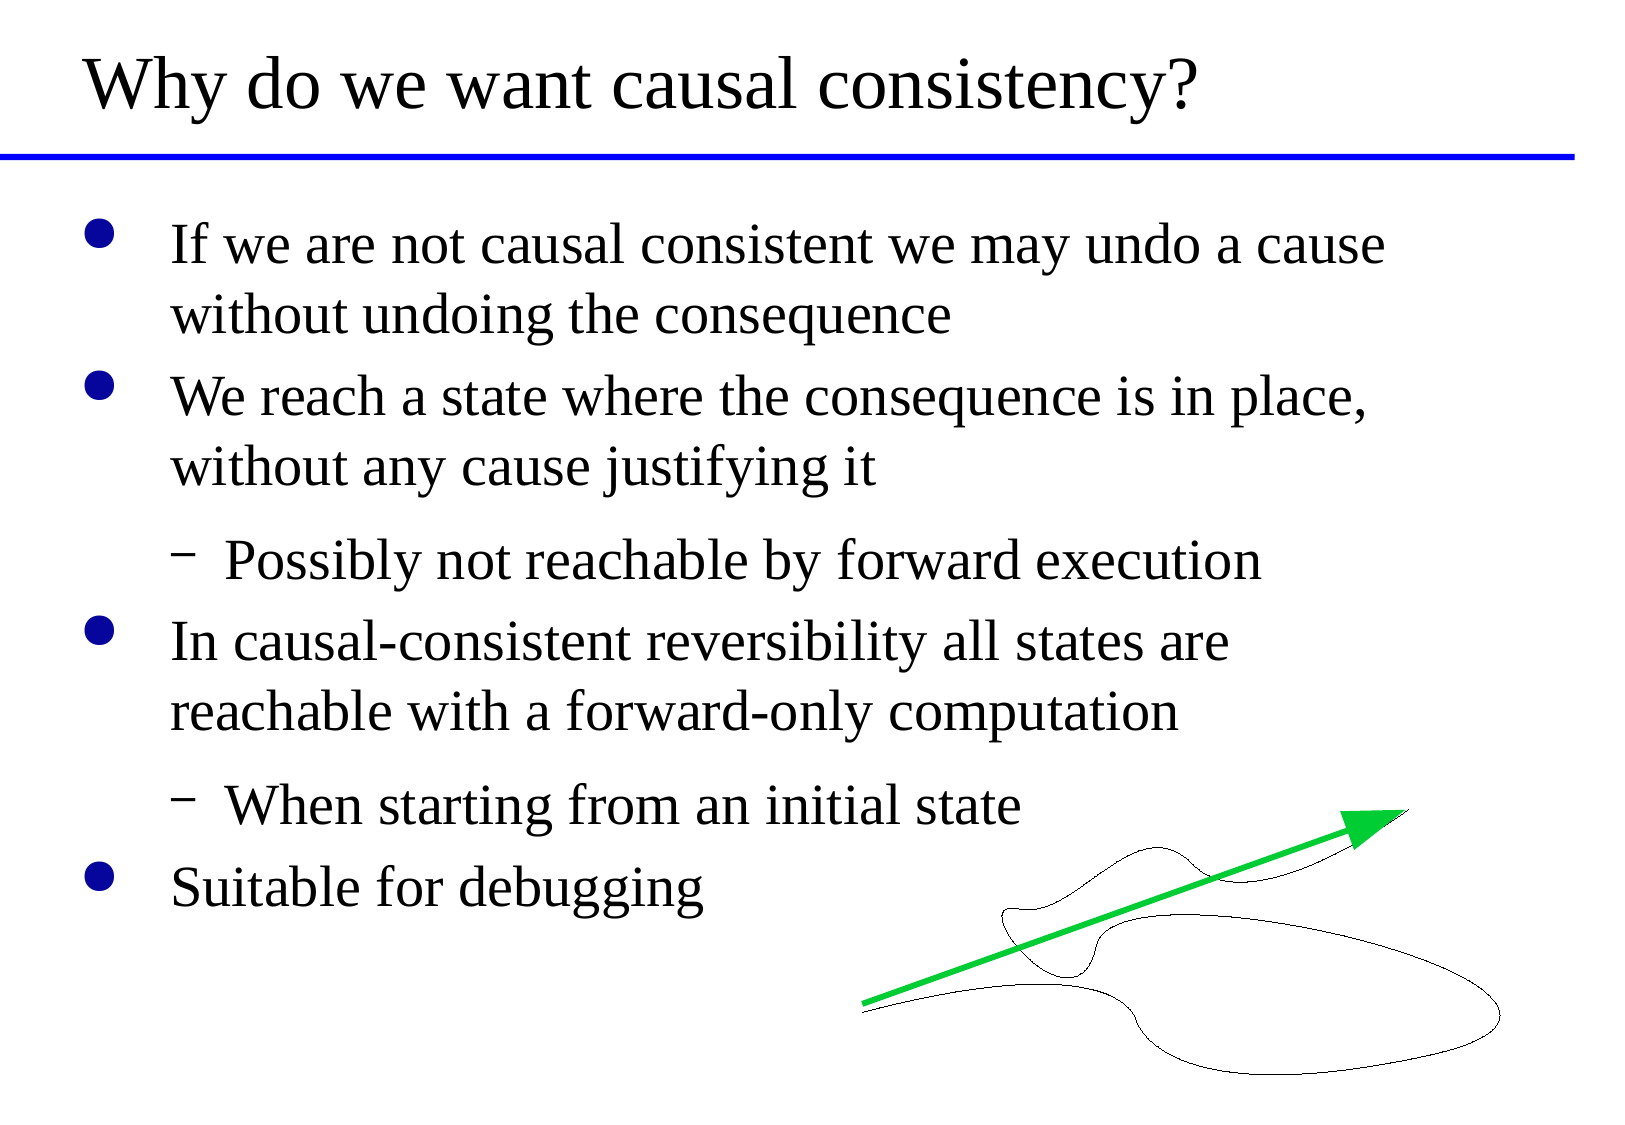

# Why do we want causal consistency?
If we are not causal consistent we may undo a cause without undoing the consequence
We reach a state where the consequence is in place, without any cause justifying it
Possibly not reachable by forward execution
In causal-consistent reversibility all states are reachable with a forward-only computation
When starting from an initial state
Suitable for debugging